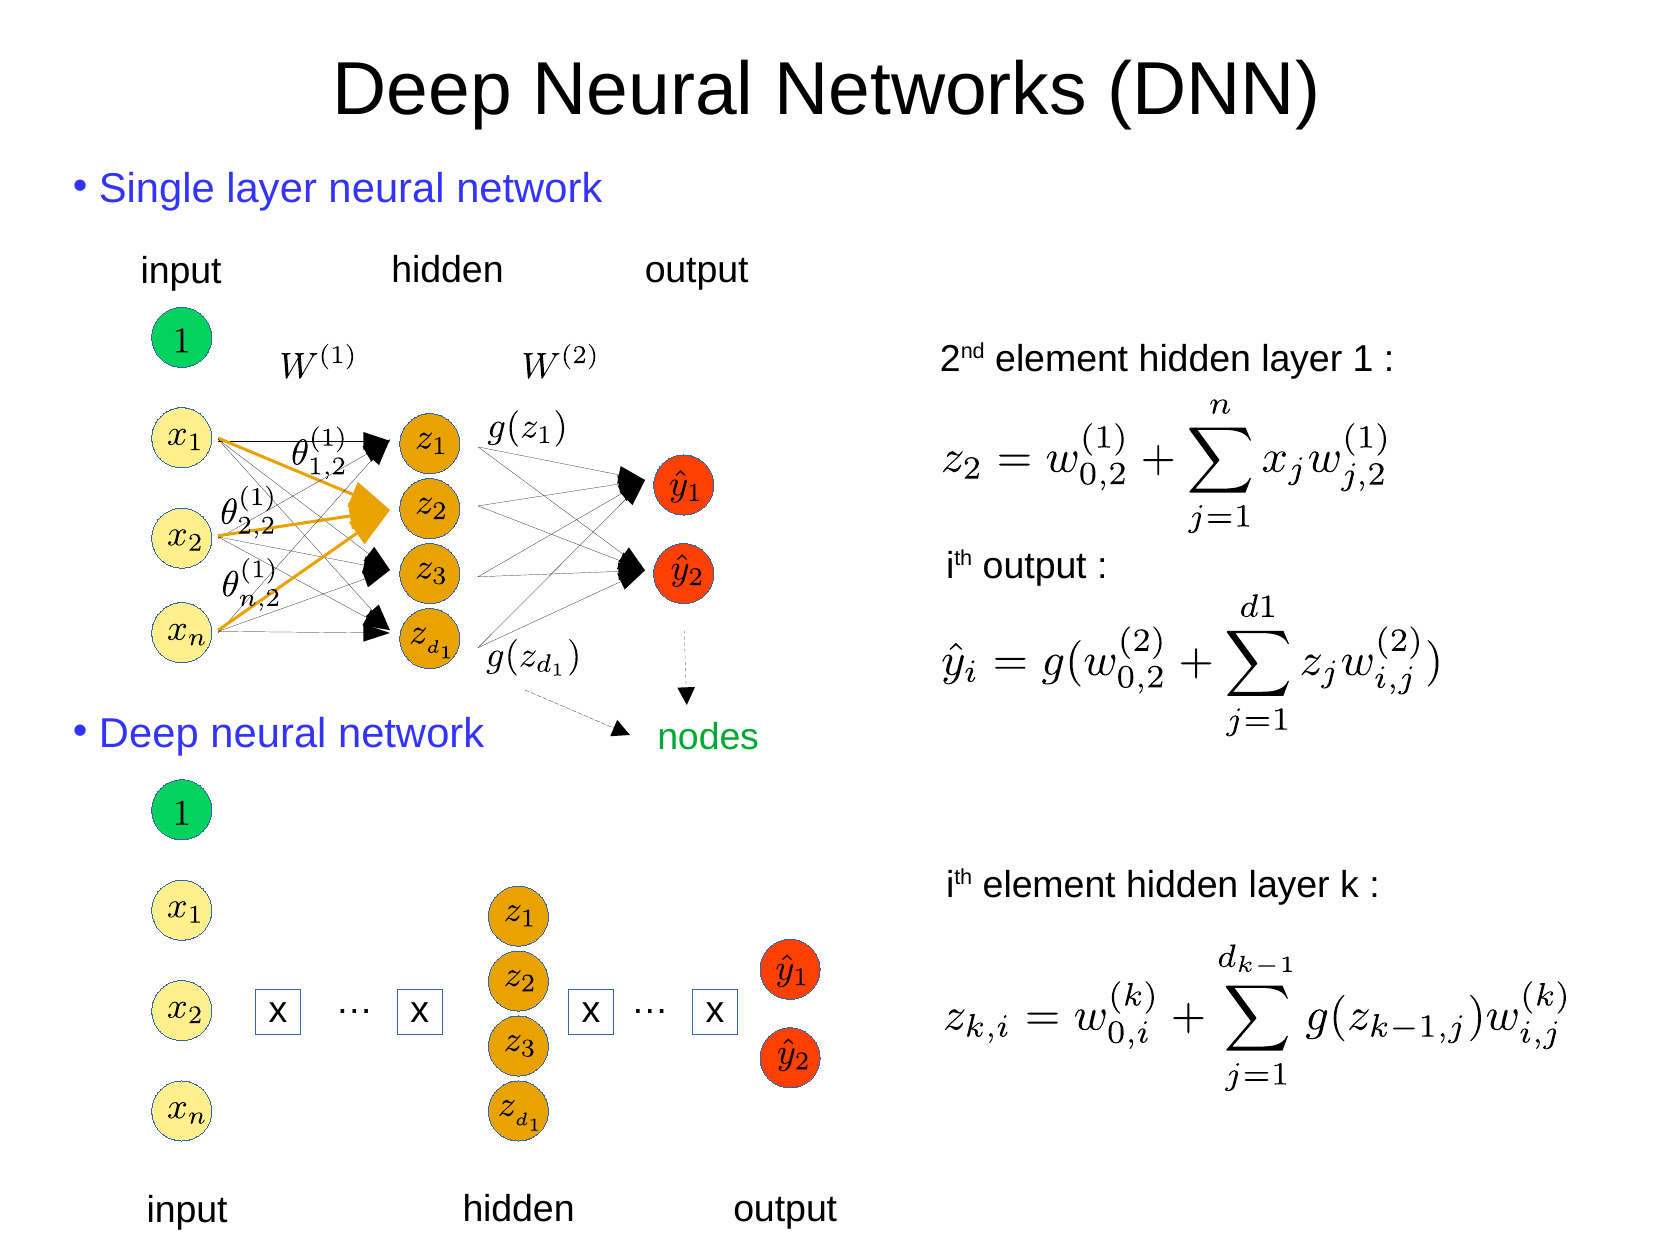

# Deep Neural Networks (DNN)
 Single layer neural network
 Deep neural network
hidden
output
input
2nd element hidden layer 1 :
ith output :
nodes
ith element hidden layer k :
…
…
x
x
x
x
hidden
output
input